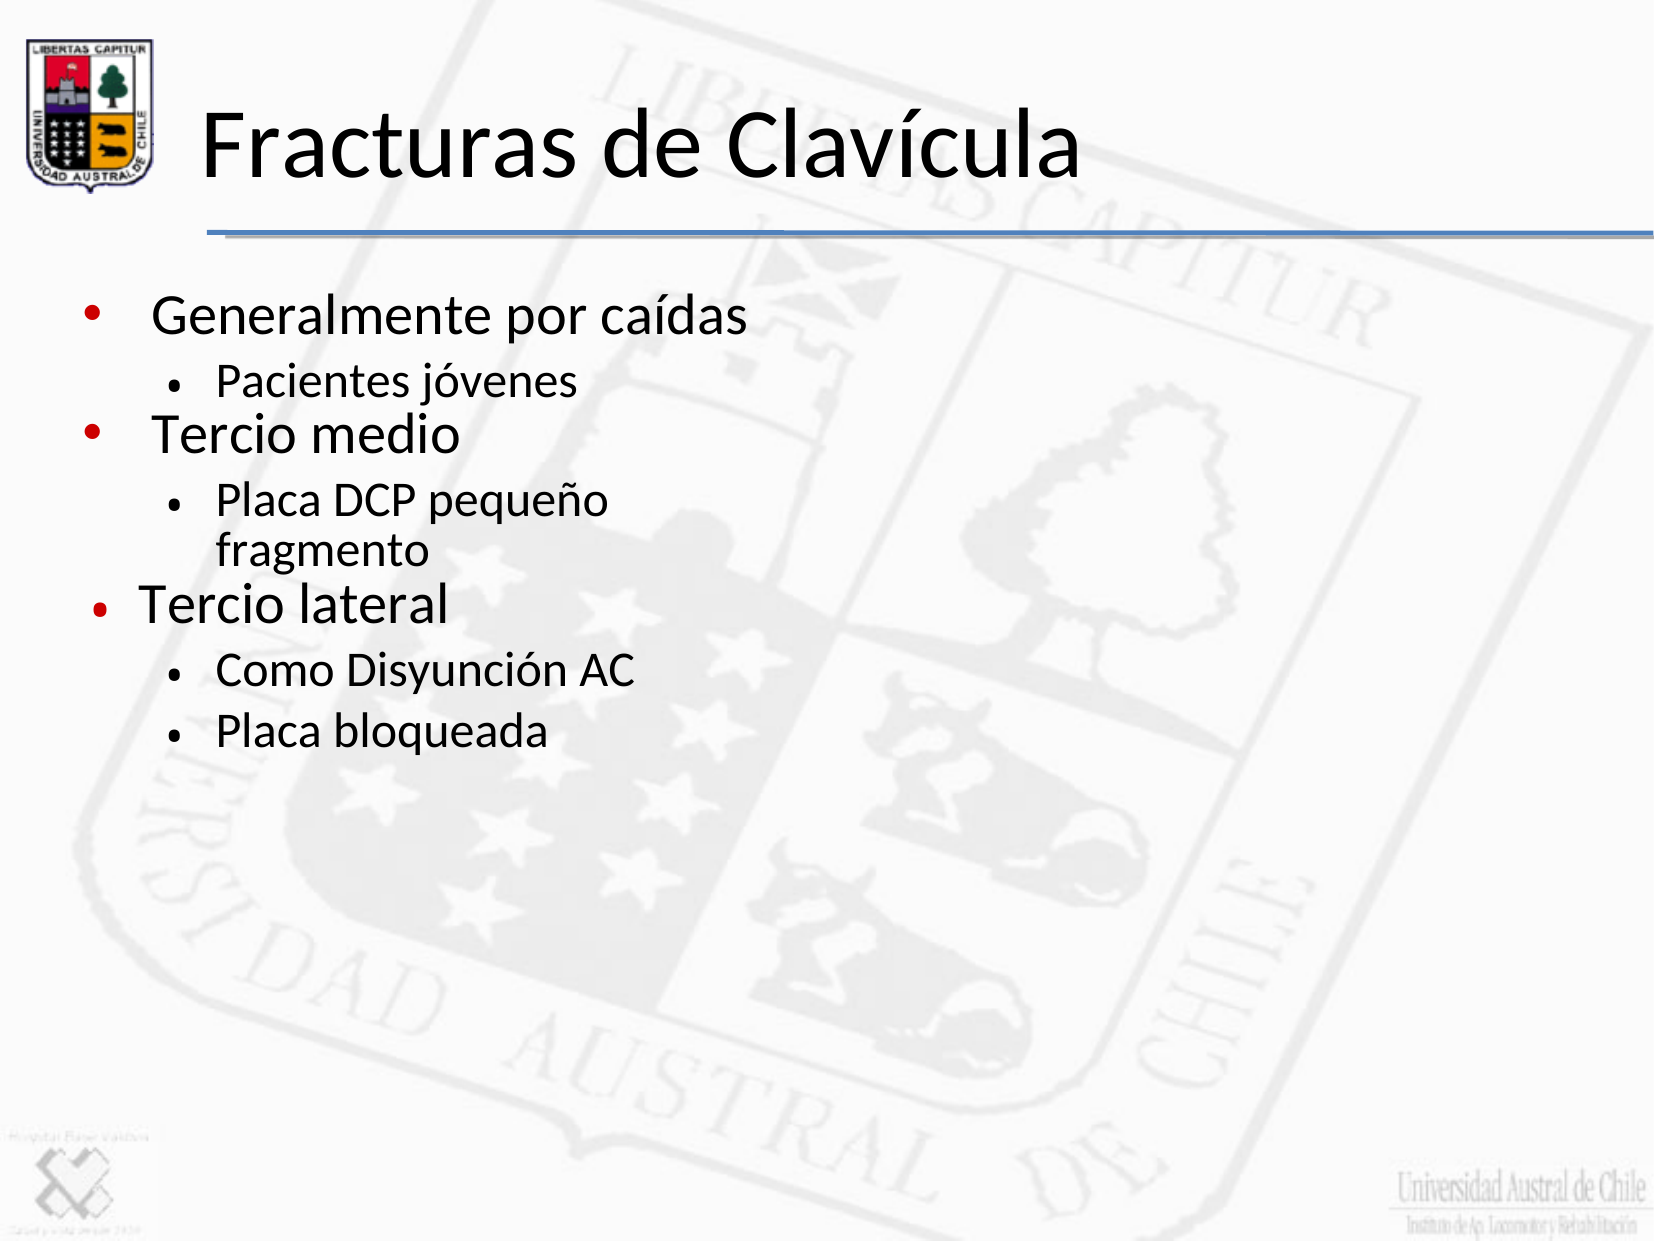

# Fracturas de Clavícula
Generalmente por caídas
Pacientes jóvenes
Tercio medio
Placa DCP pequeño fragmento
Tercio lateral
Como Disyunción AC
Placa bloqueada